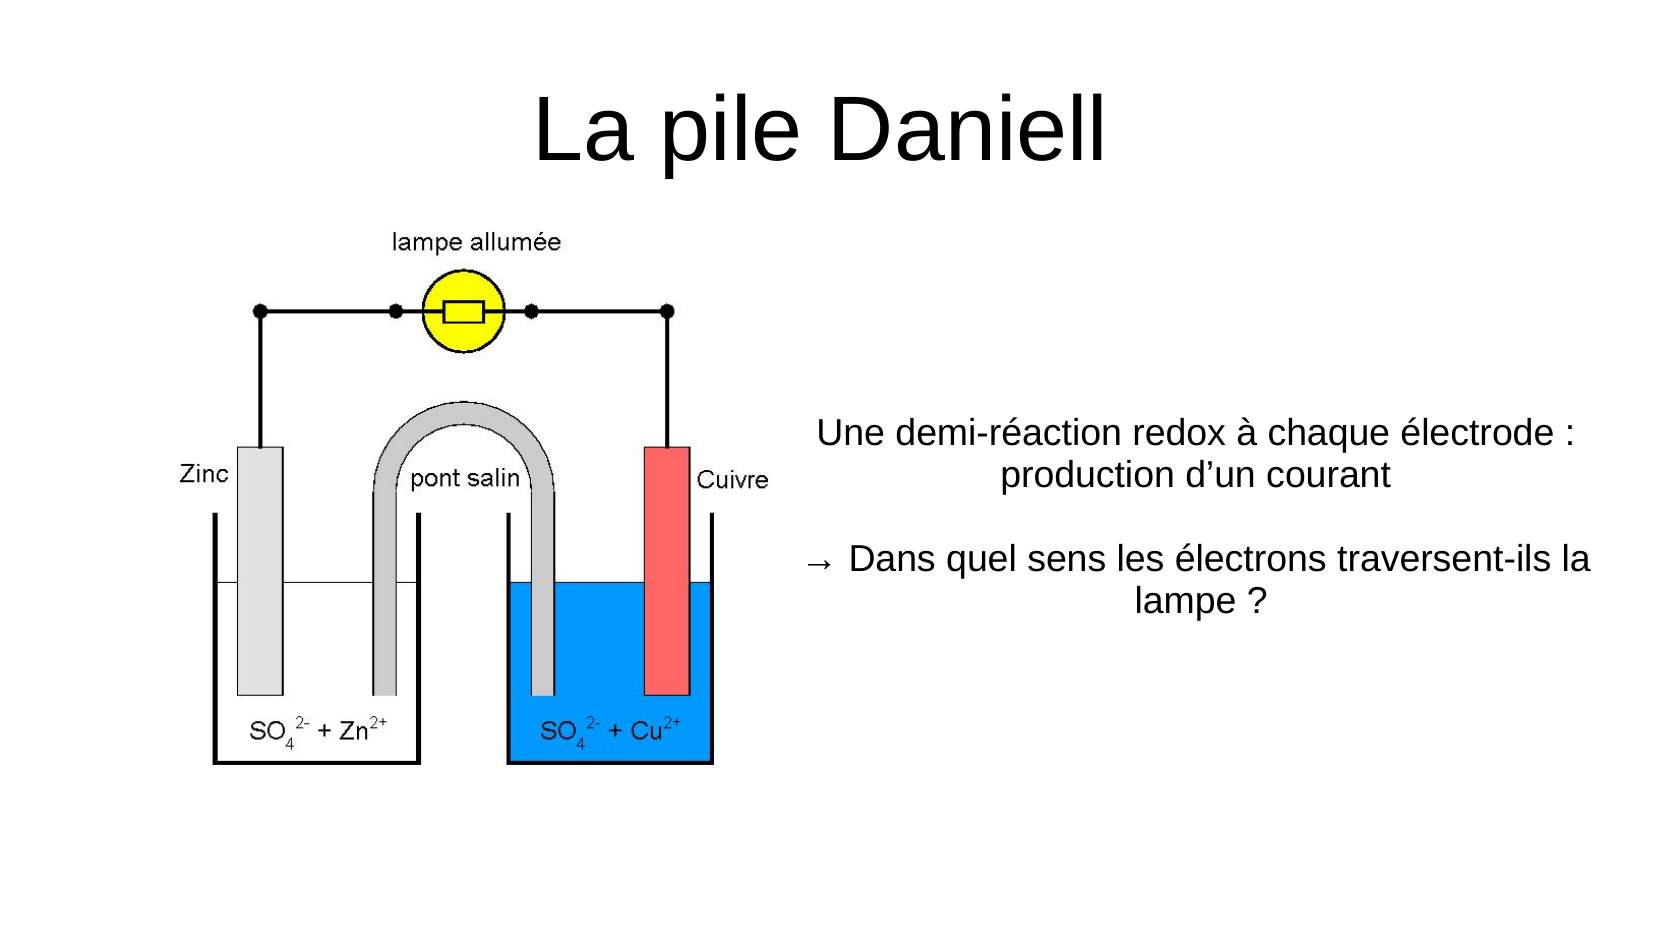

# La pile Daniell
Une demi-réaction redox à chaque électrode :
production d’un courant
→ Dans quel sens les électrons traversent-ils la
 lampe ?